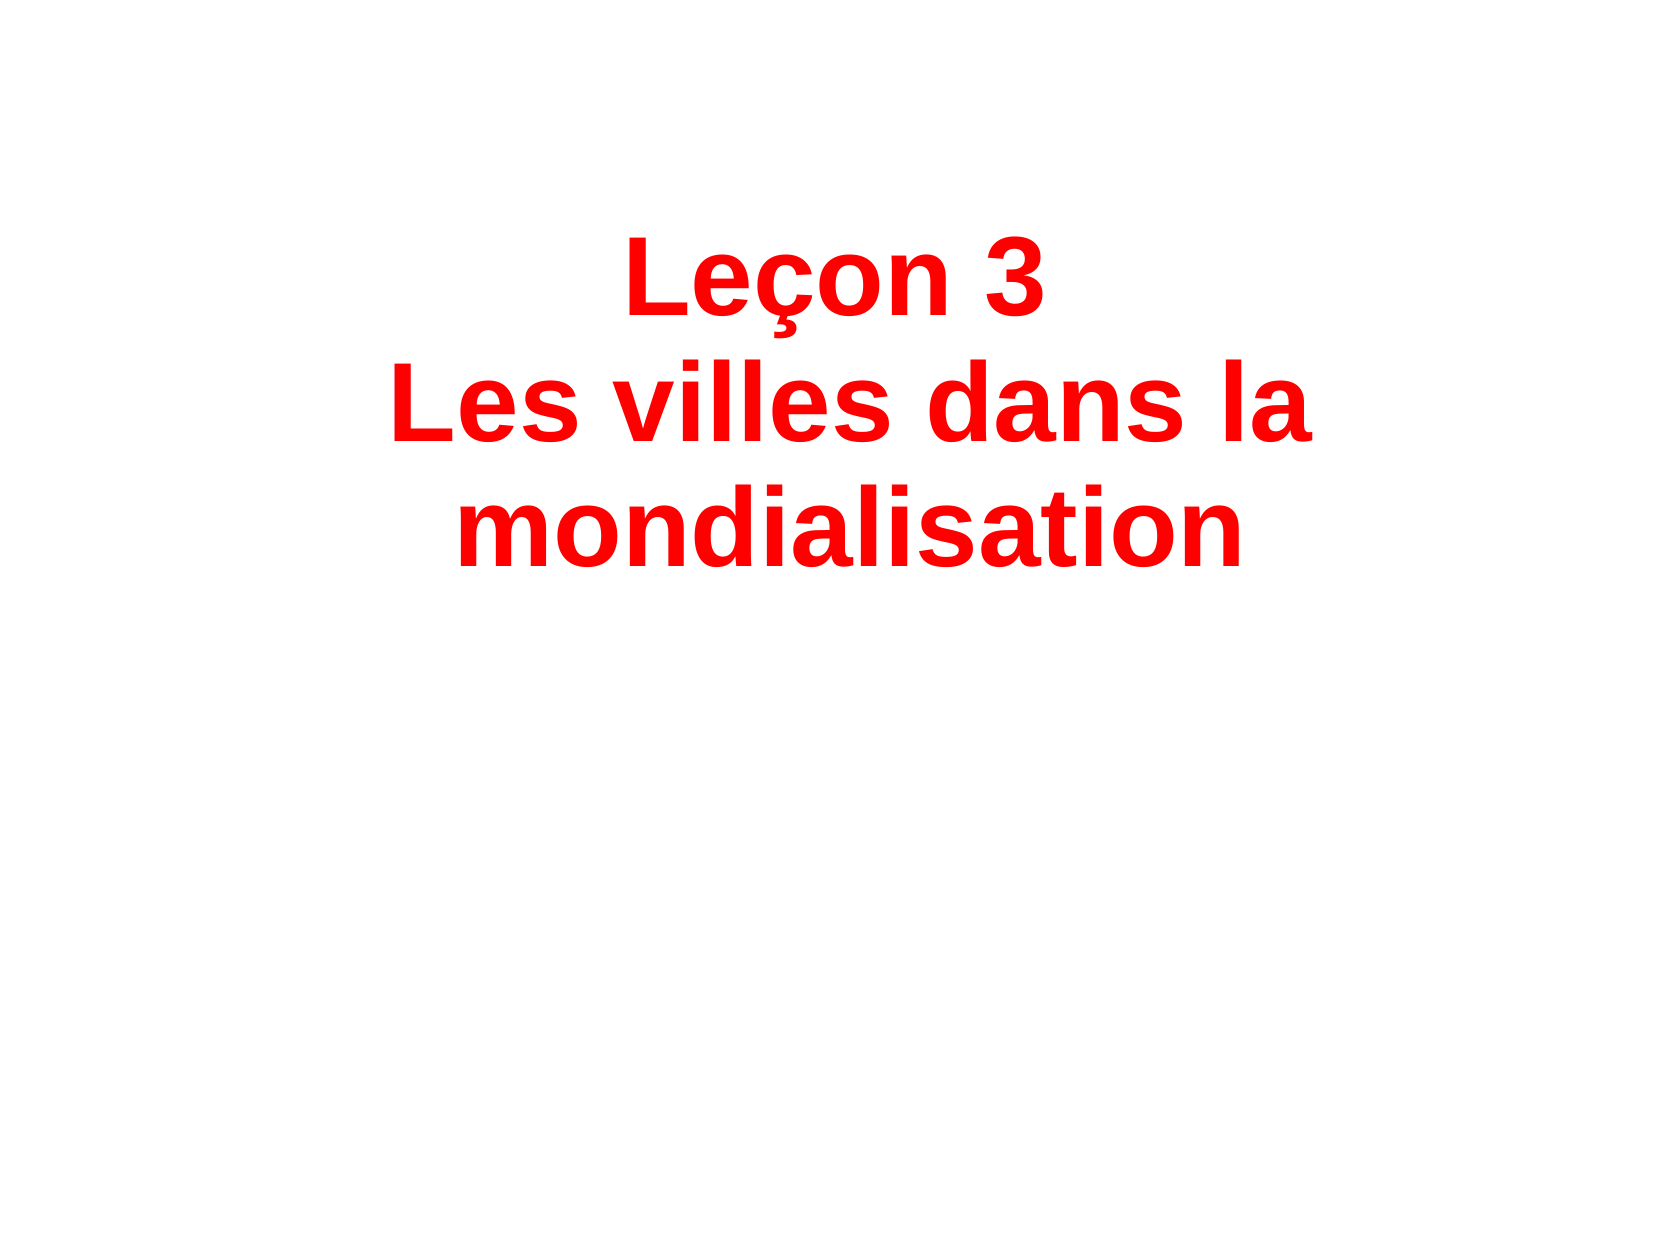

# Leçon 3 Les villes dans la mondialisation